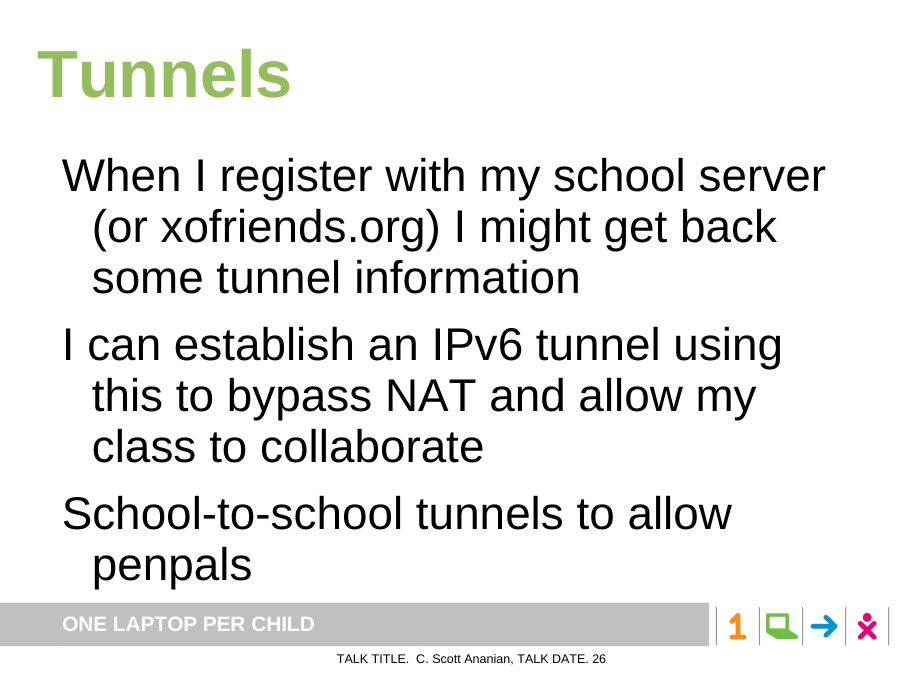

# Tunnels
When I register with my school server (or xofriends.org) I might get back some tunnel information
I can establish an IPv6 tunnel using this to bypass NAT and allow my class to collaborate
School-to-school tunnels to allow penpals